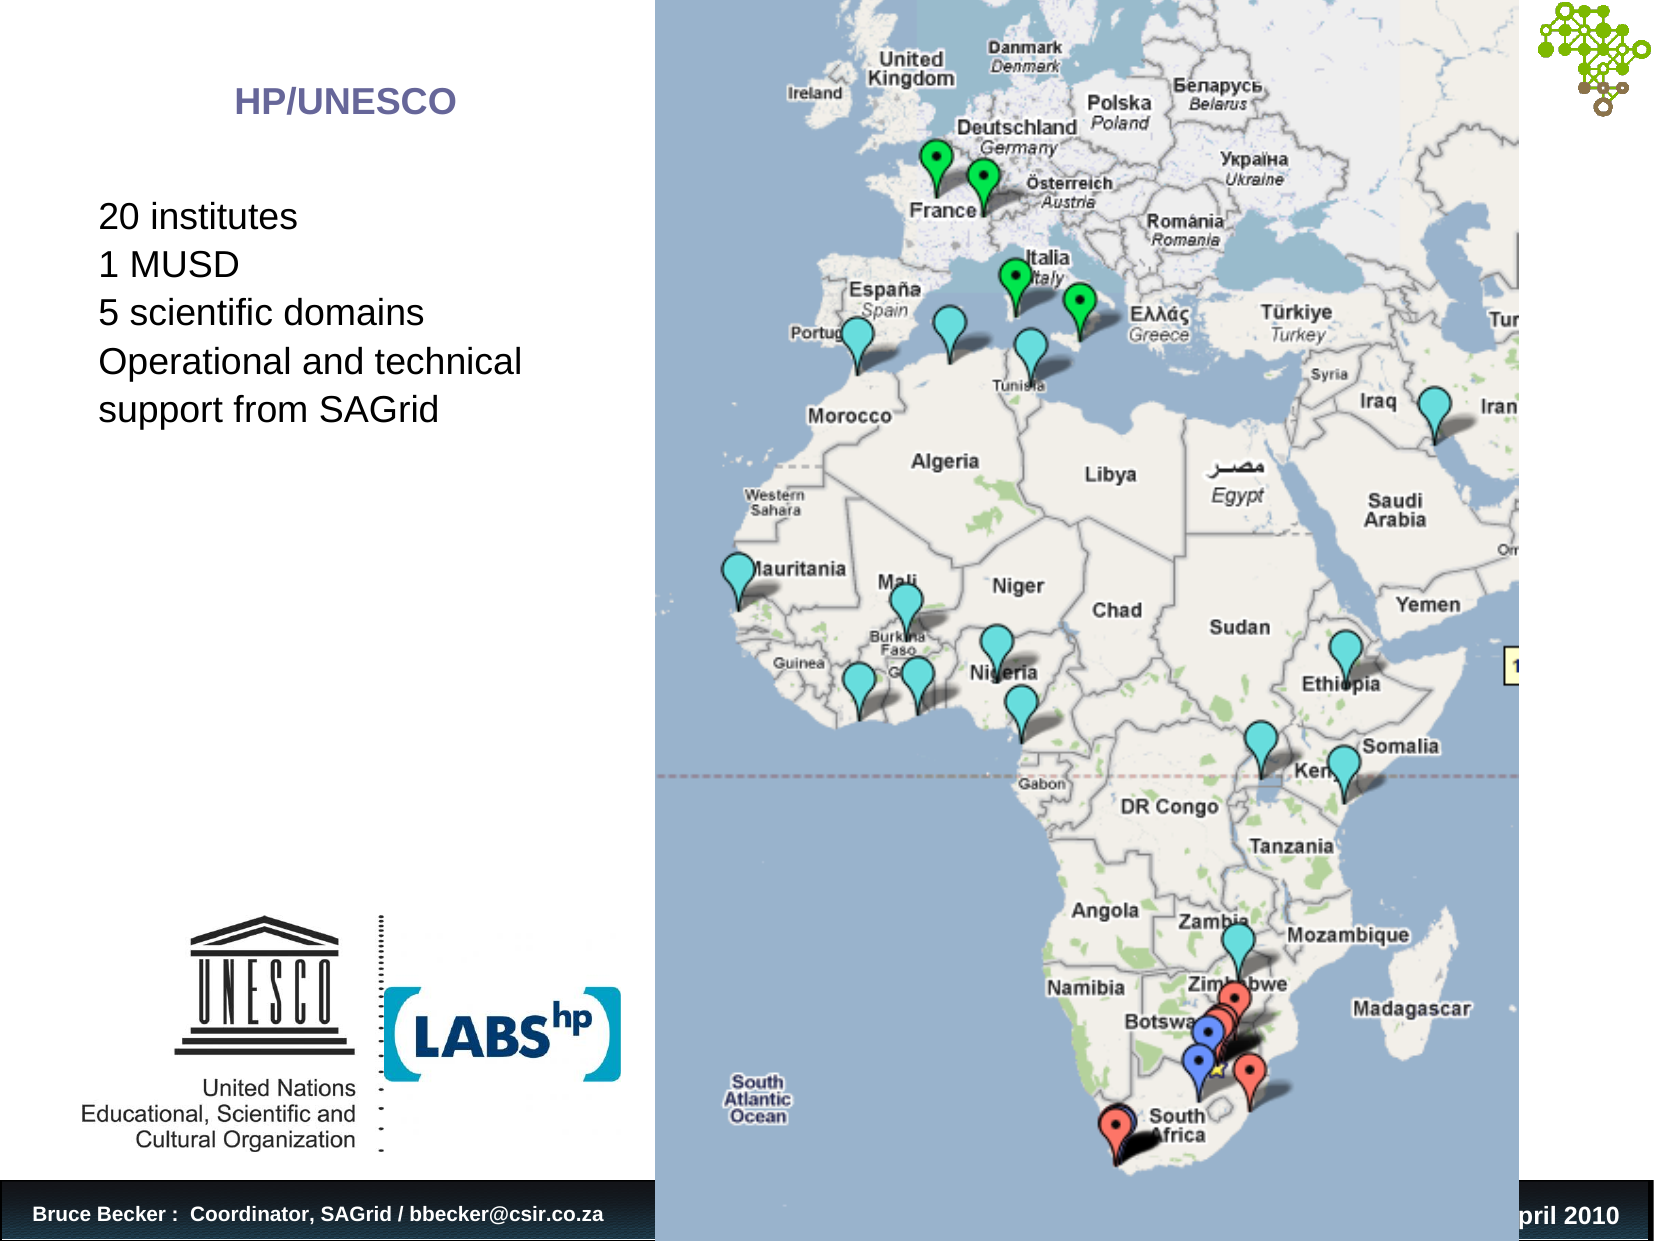

# HP/UNESCO
20 institutes
1 MUSD
5 scientific domains
Operational and technical
support from SAGrid
39